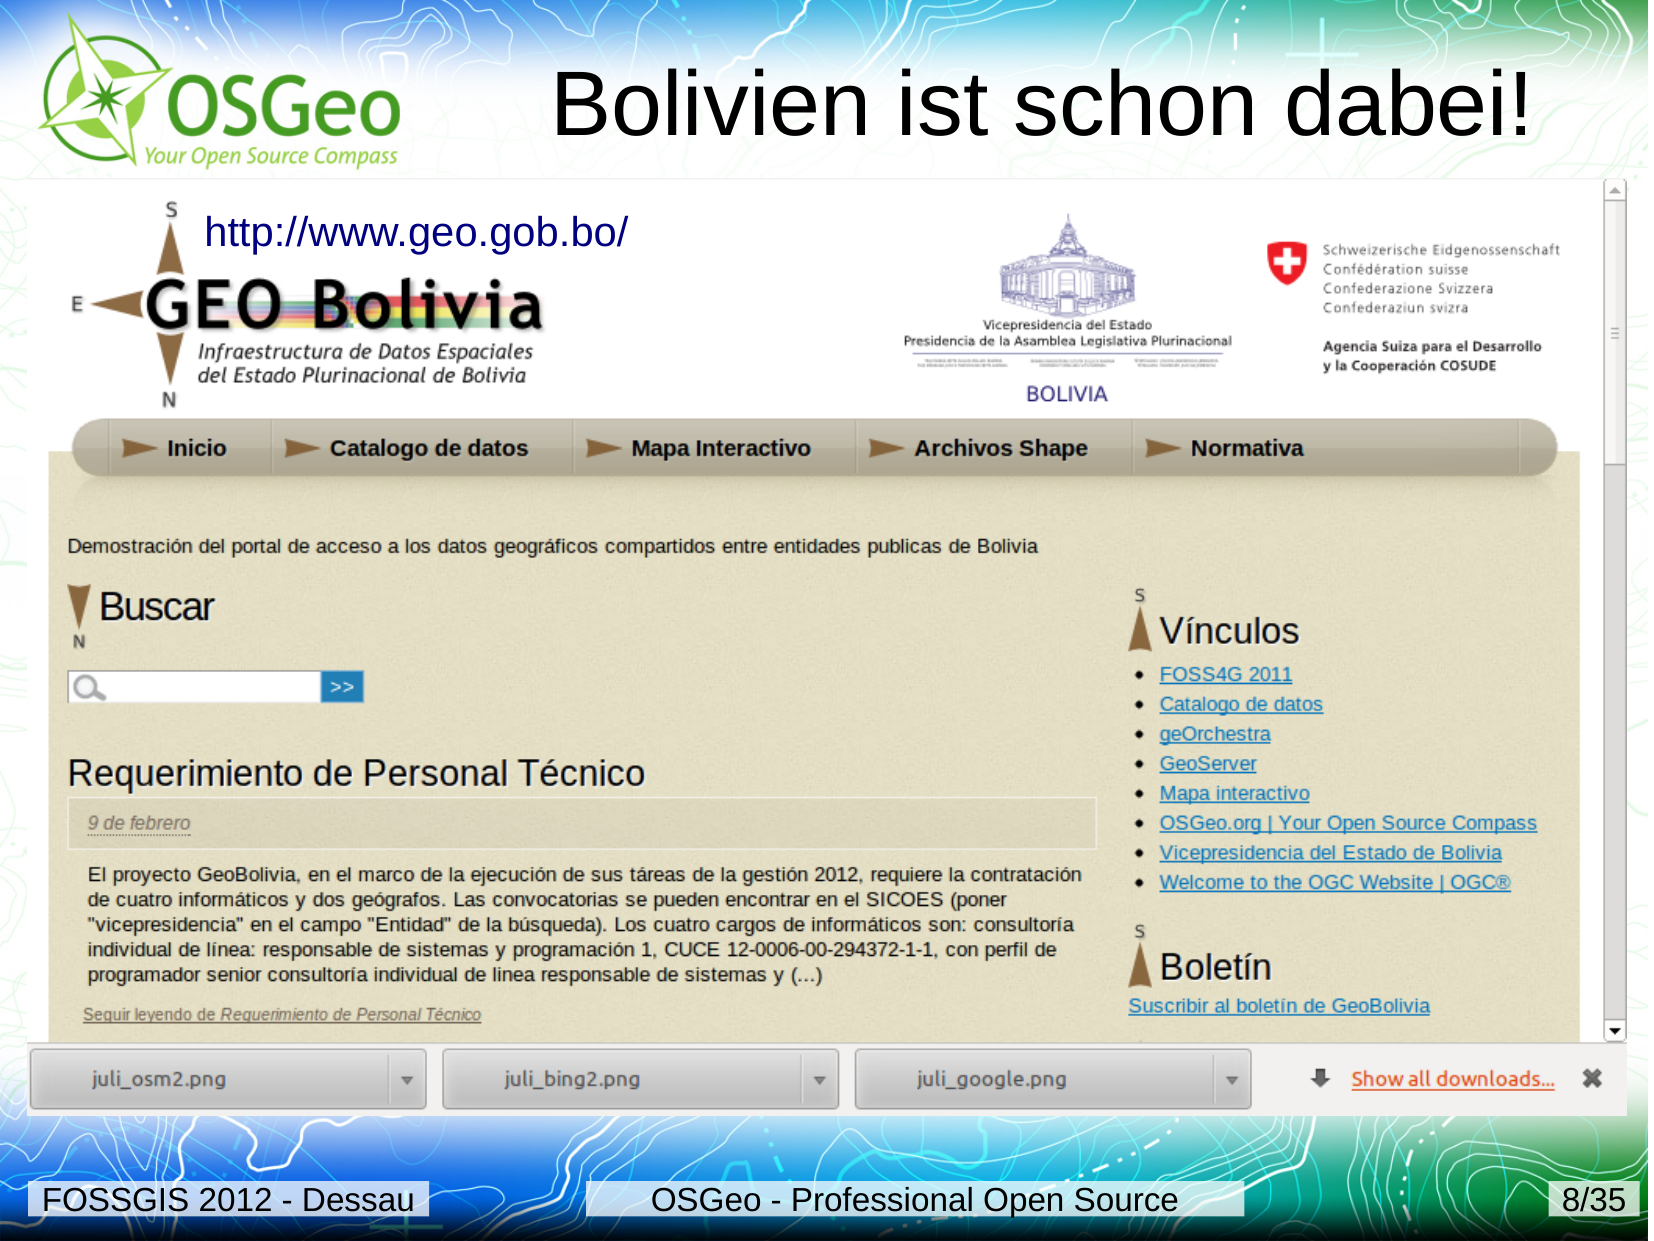

# Bolivien ist schon dabei!
http://www.geo.gob.bo/
FOSSGIS 2012 - Dessau
OSGeo - Professional Open Source
8